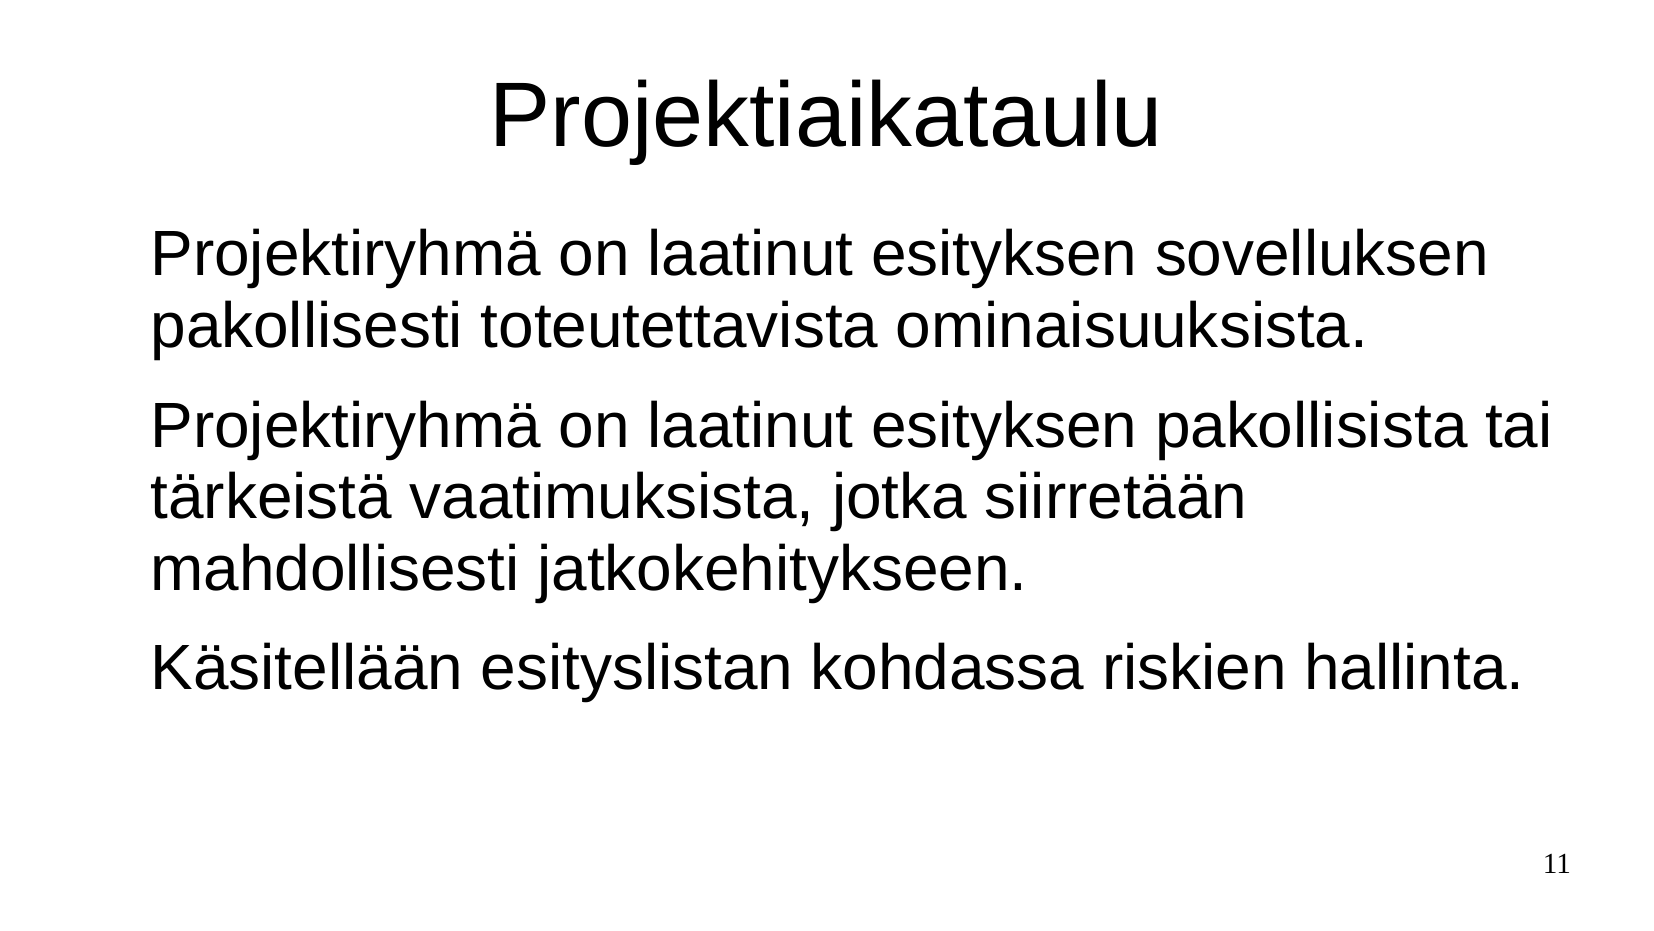

# Projektiaikataulu
Projektiryhmä on laatinut esityksen sovelluksen pakollisesti toteutettavista ominaisuuksista.
Projektiryhmä on laatinut esityksen pakollisista tai tärkeistä vaatimuksista, jotka siirretään mahdollisesti jatkokehitykseen.
Käsitellään esityslistan kohdassa riskien hallinta.
11